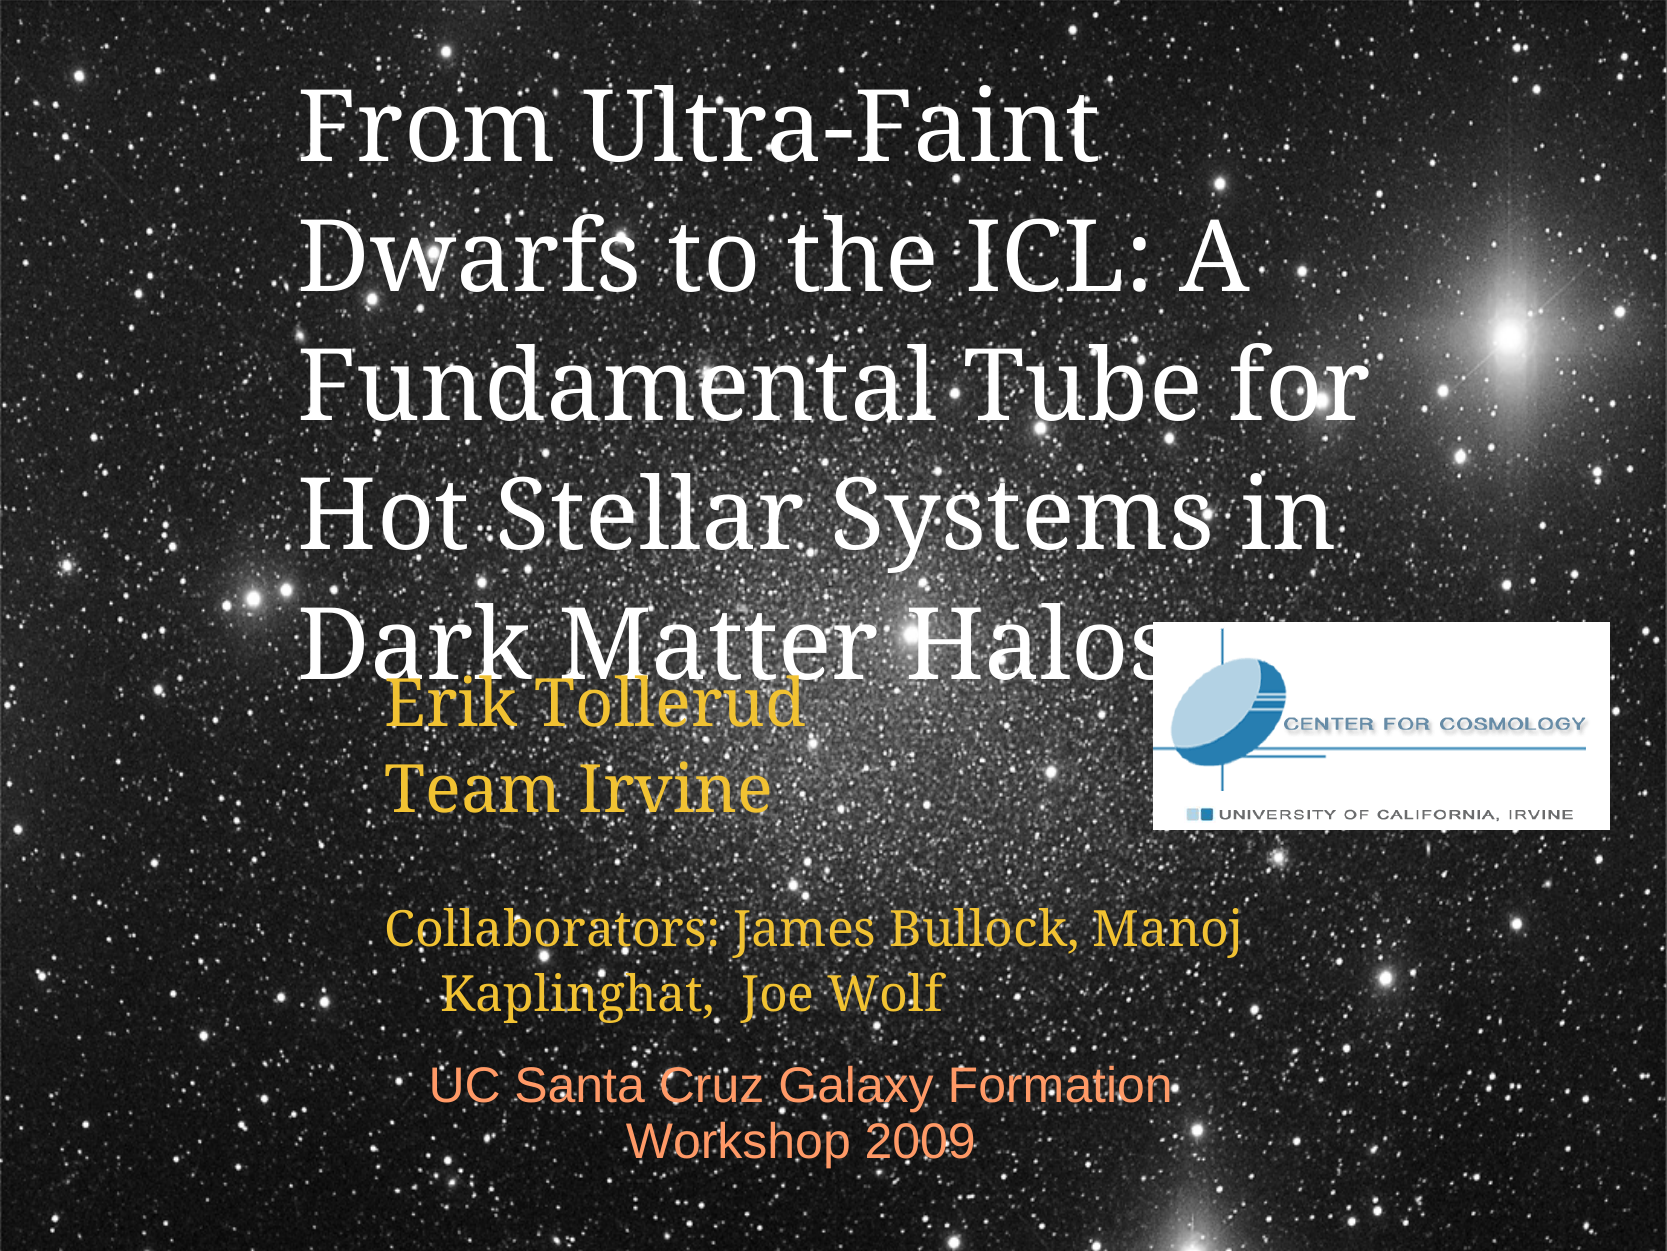

# From Ultra-Faint Dwarfs to the ICL: A Fundamental Tube for Hot Stellar Systems in Dark Matter Halos
Erik Tollerud
Team Irvine
Collaborators: James Bullock, Manoj Kaplinghat, Joe Wolf
UC Santa Cruz Galaxy Formation Workshop 2009